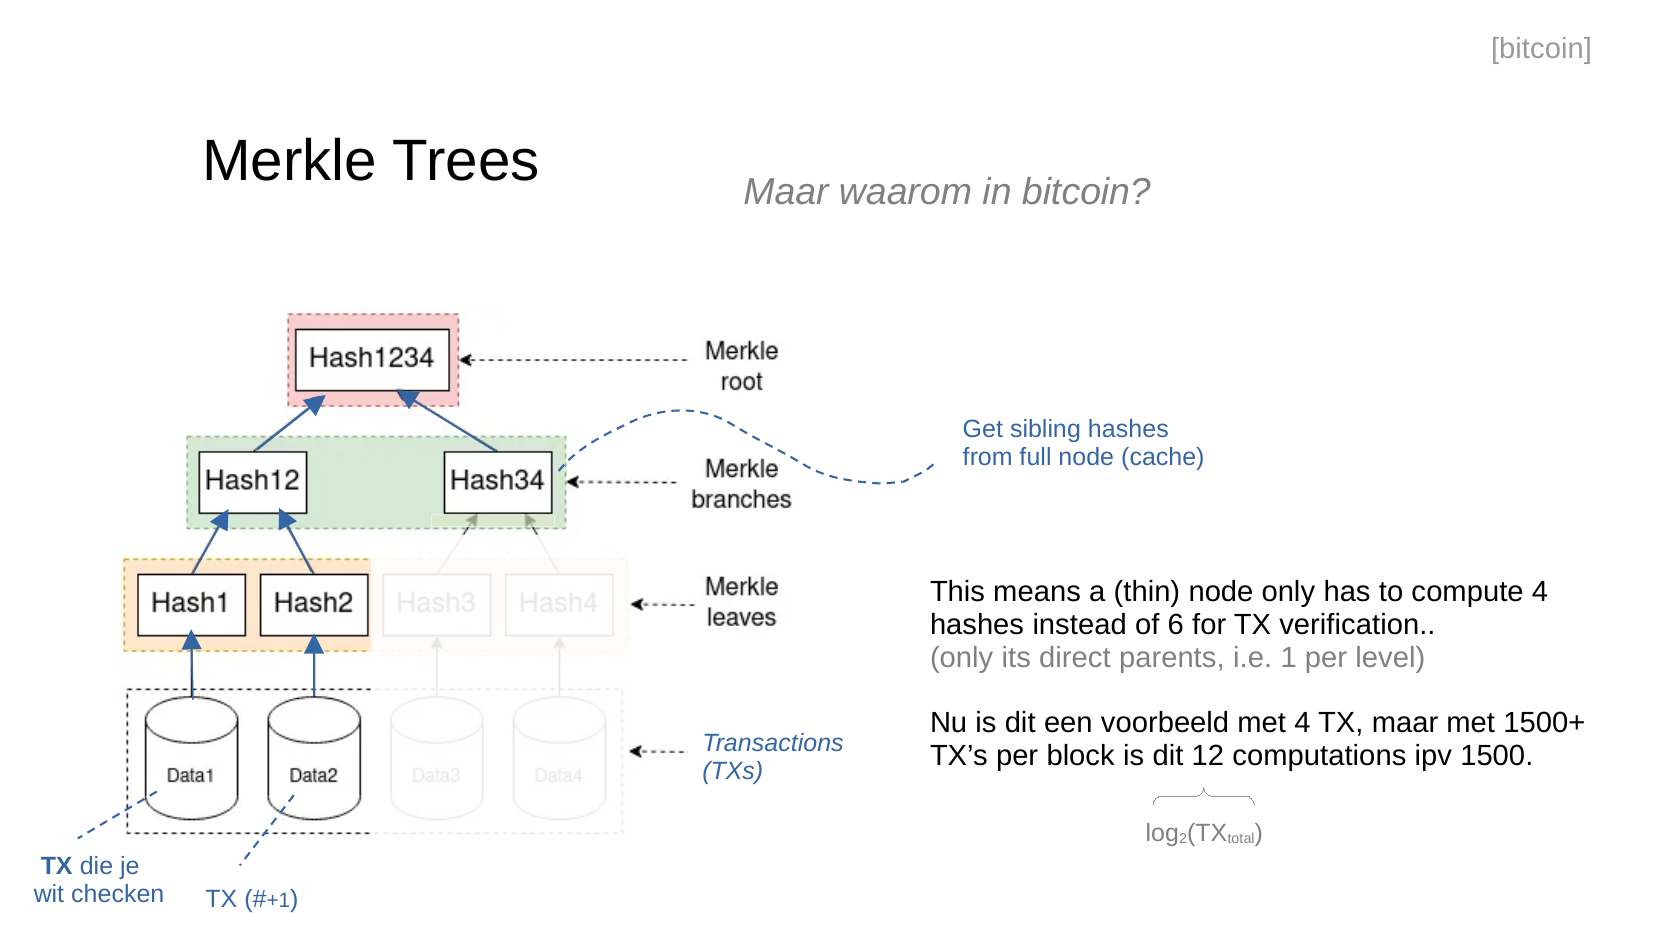

[bitcoin]
Merkle Trees
Maar waarom in bitcoin?
Get sibling hashes from full node (cache)
This means a (thin) node only has to compute 4 hashes instead of 6 for TX verification..
(only its direct parents, i.e. 1 per level)
Nu is dit een voorbeeld met 4 TX, maar met 1500+ TX’s per block is dit 12 computations ipv 1500.
Transactions (TXs)
log2(TXtotal)
 TX die je wit checken
TX (#+1)